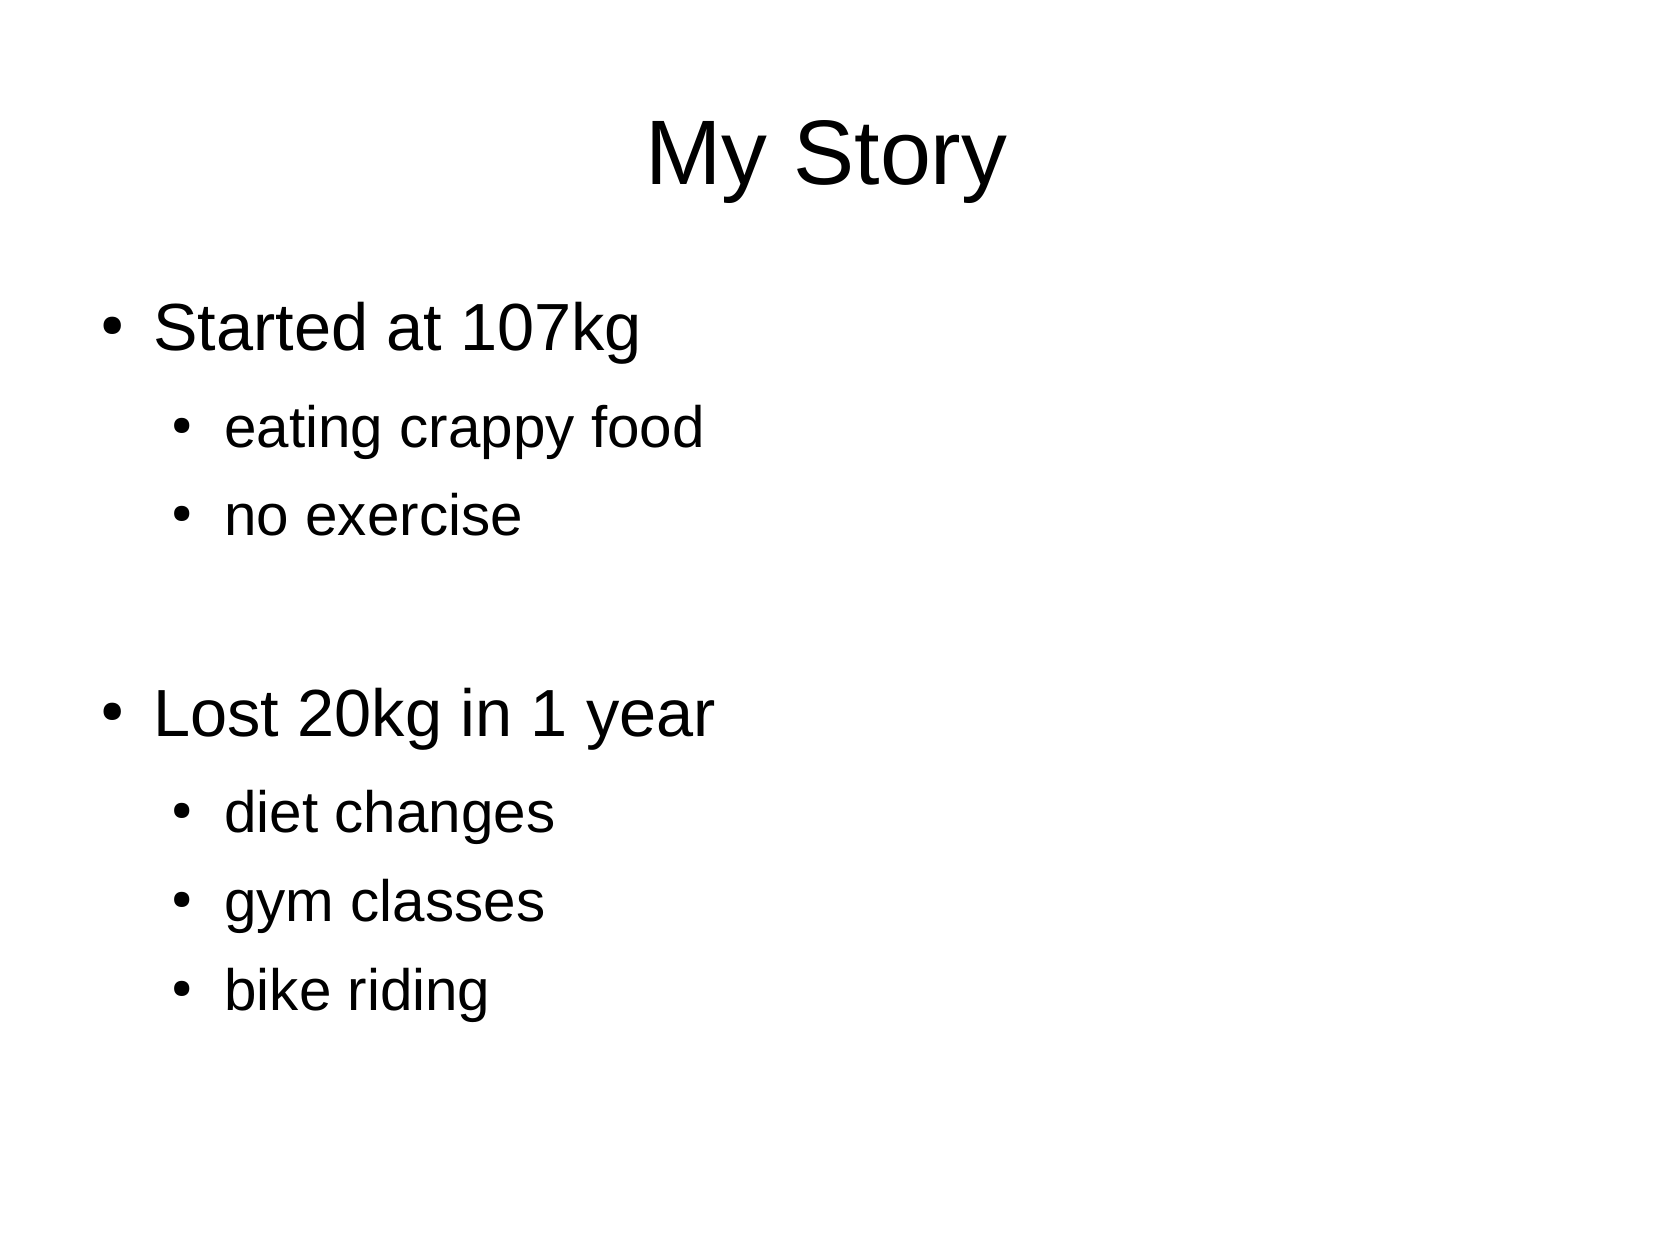

# My Story
Started at 107kg
eating crappy food
no exercise
Lost 20kg in 1 year
diet changes
gym classes
bike riding